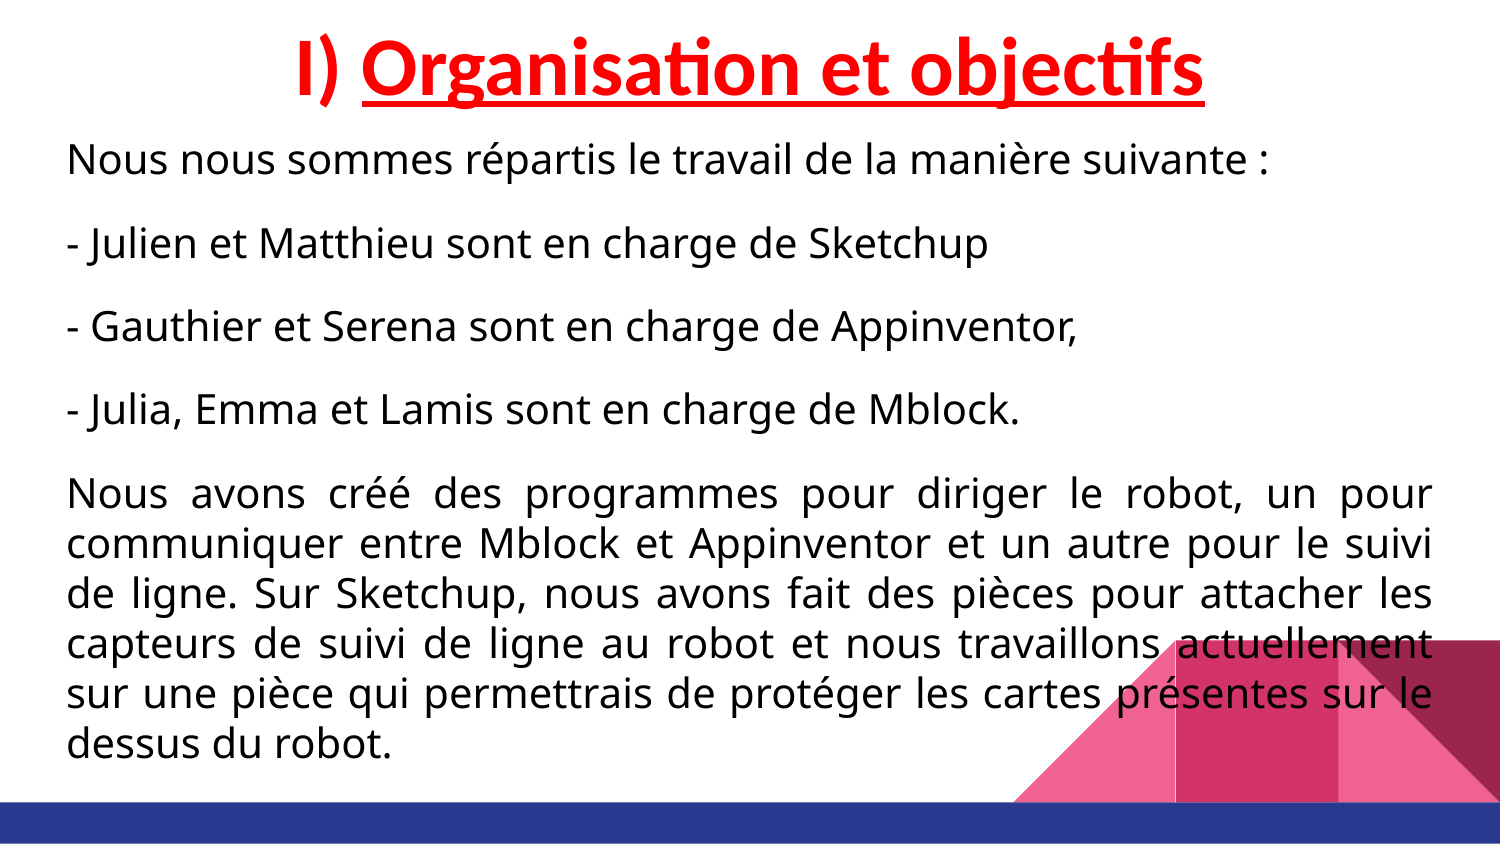

# I) Organisation et objectifs
Nous nous sommes répartis le travail de la manière suivante :
- Julien et Matthieu sont en charge de Sketchup
- Gauthier et Serena sont en charge de Appinventor,
- Julia, Emma et Lamis sont en charge de Mblock.
Nous avons créé des programmes pour diriger le robot, un pour communiquer entre Mblock et Appinventor et un autre pour le suivi de ligne. Sur Sketchup, nous avons fait des pièces pour attacher les capteurs de suivi de ligne au robot et nous travaillons actuellement sur une pièce qui permettrais de protéger les cartes présentes sur le dessus du robot.